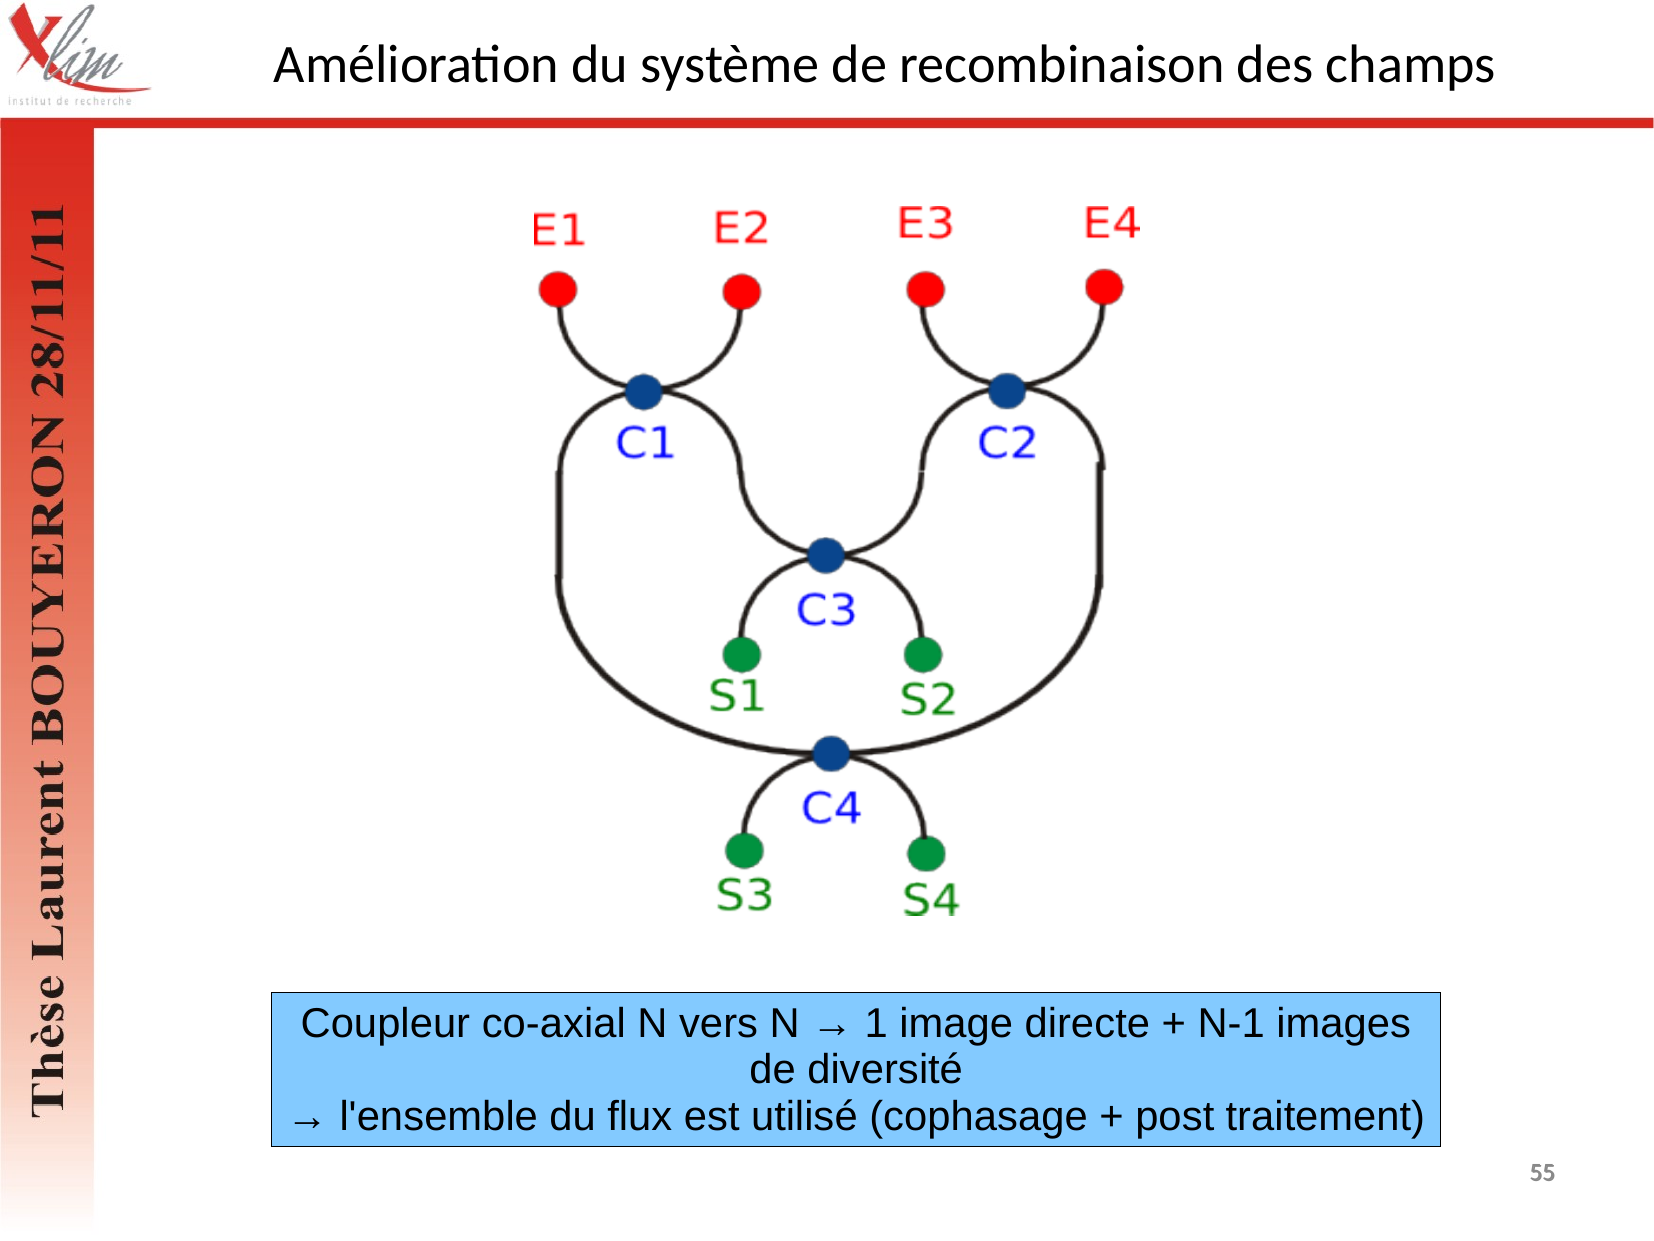

Amélioration du système de recombinaison des champs
Coupleur co-axial N vers N → 1 image directe + N-1 images de diversité
→ l'ensemble du flux est utilisé (cophasage + post traitement)
55